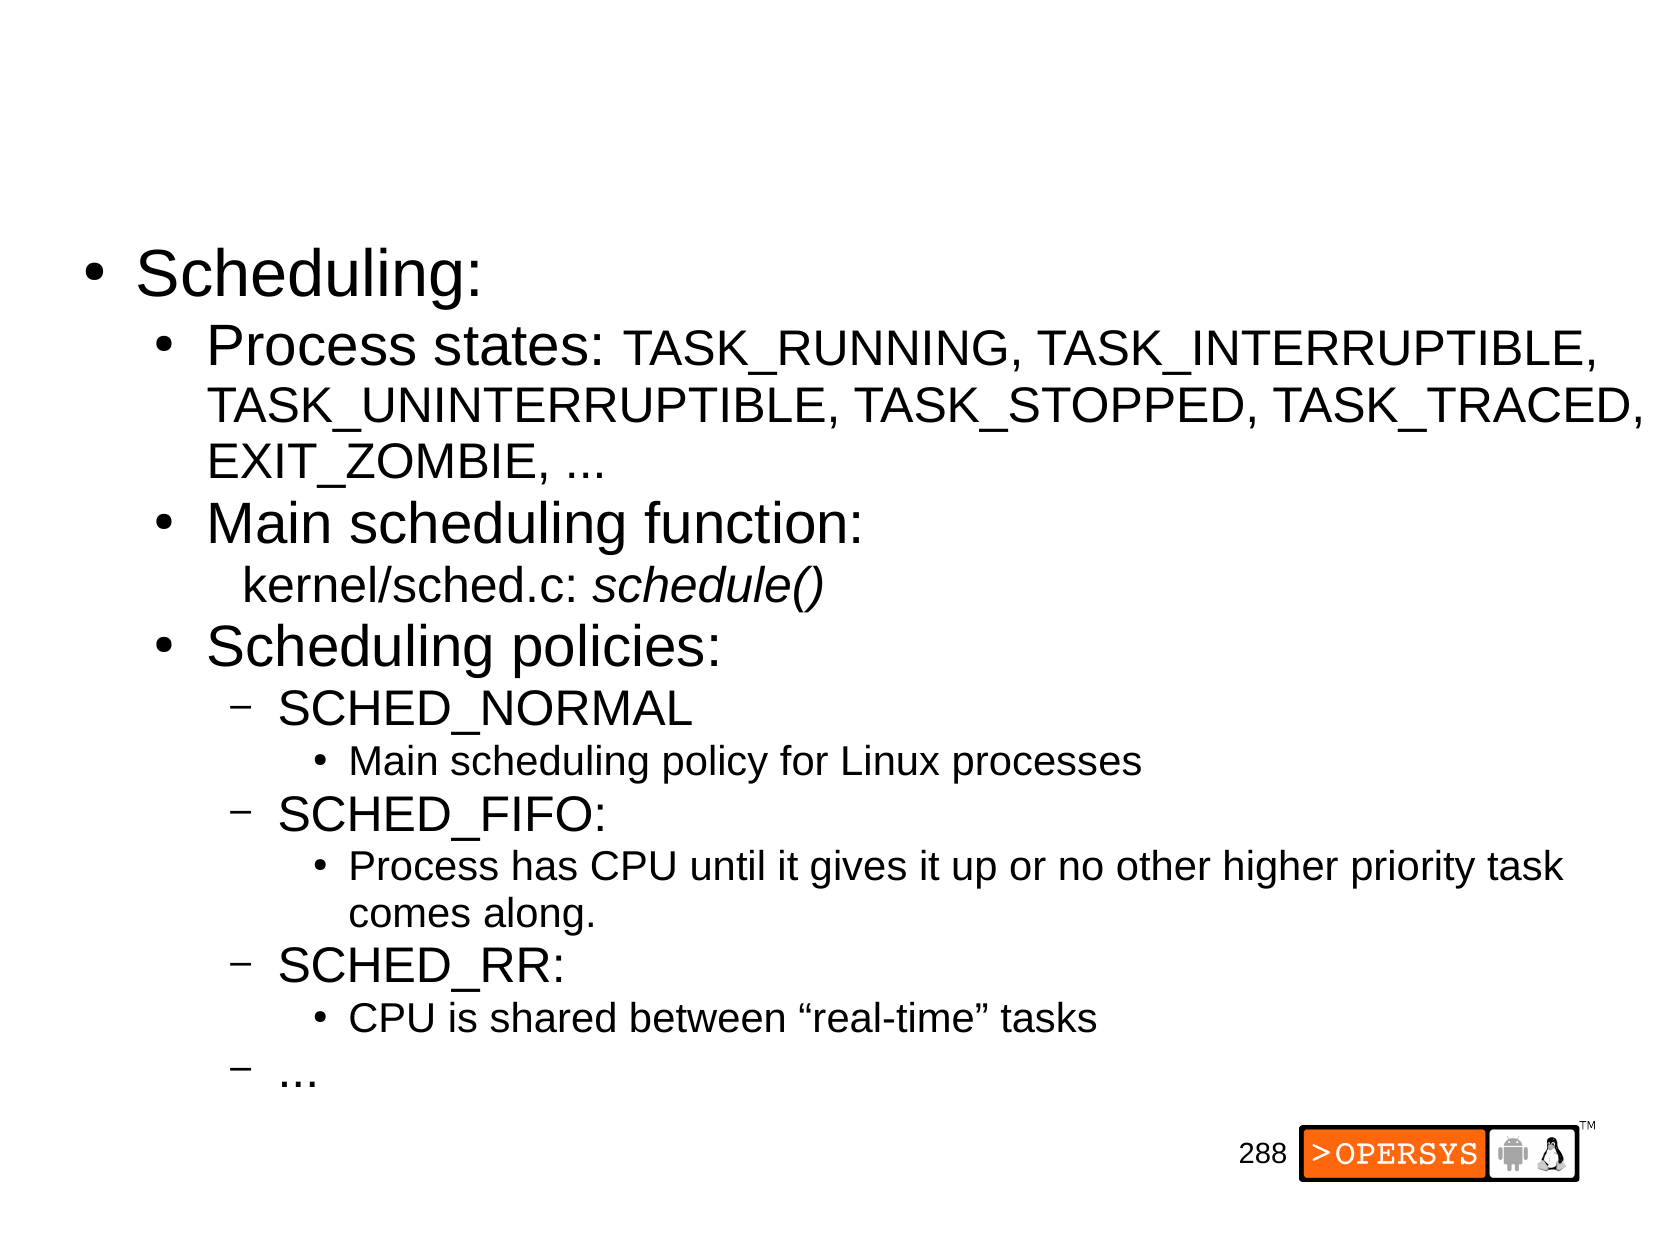

# Scheduling:
Process states: TASK_RUNNING, TASK_INTERRUPTIBLE, TASK_UNINTERRUPTIBLE, TASK_STOPPED, TASK_TRACED, EXIT_ZOMBIE, ...
Main scheduling function:
kernel/sched.c: schedule()
Scheduling policies:
SCHED_NORMAL
Main scheduling policy for Linux processes
SCHED_FIFO:
Process has CPU until it gives it up or no other higher priority task comes along.
SCHED_RR:
CPU is shared between “real-time” tasks
...